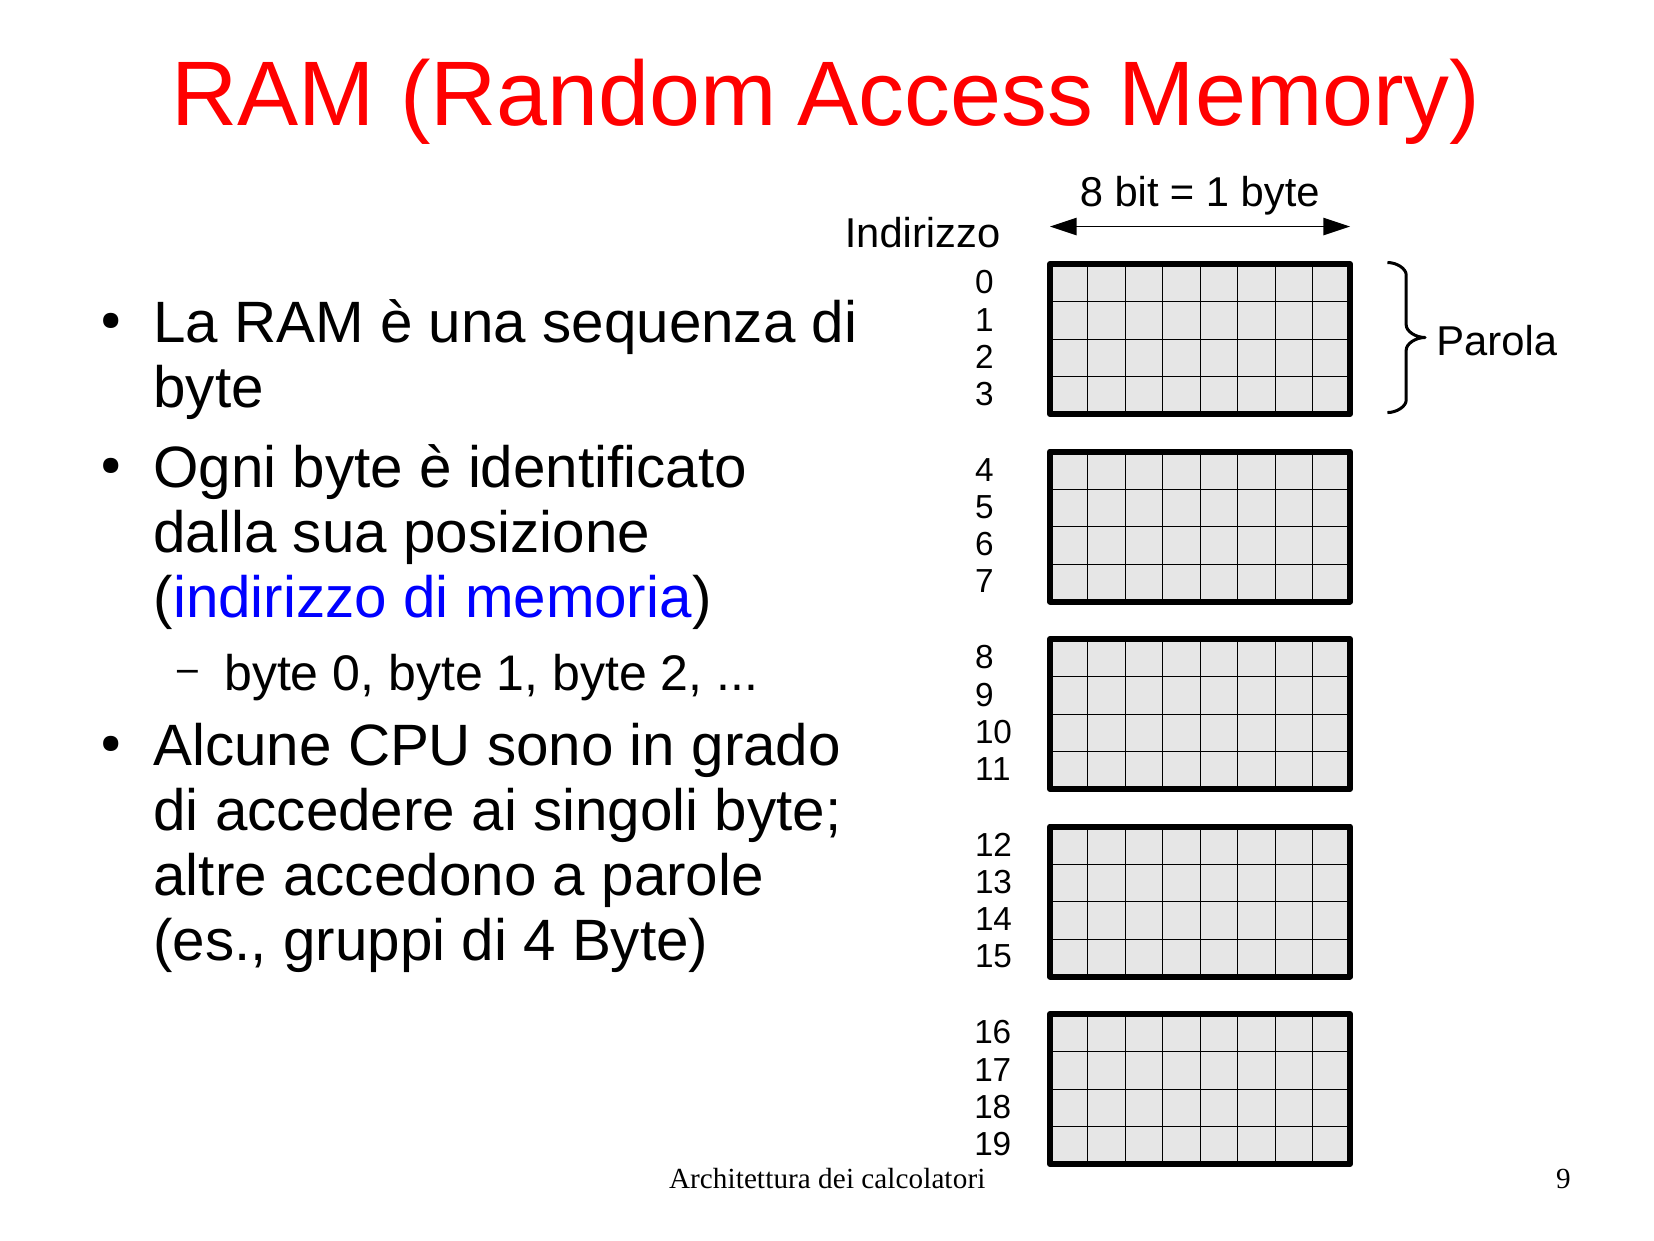

# RAM (Random Access Memory)
8 bit = 1 byte
Indirizzo
0
1
2
3
La RAM è una sequenza di byte
Ogni byte è identificato dalla sua posizione (indirizzo di memoria)
byte 0, byte 1, byte 2, ...
Alcune CPU sono in grado di accedere ai singoli byte; altre accedono a parole (es., gruppi di 4 Byte)
Parola
4
5
6
7
8
9
10
11
12
13
14
15
16
17
18
19
Architettura dei calcolatori
9